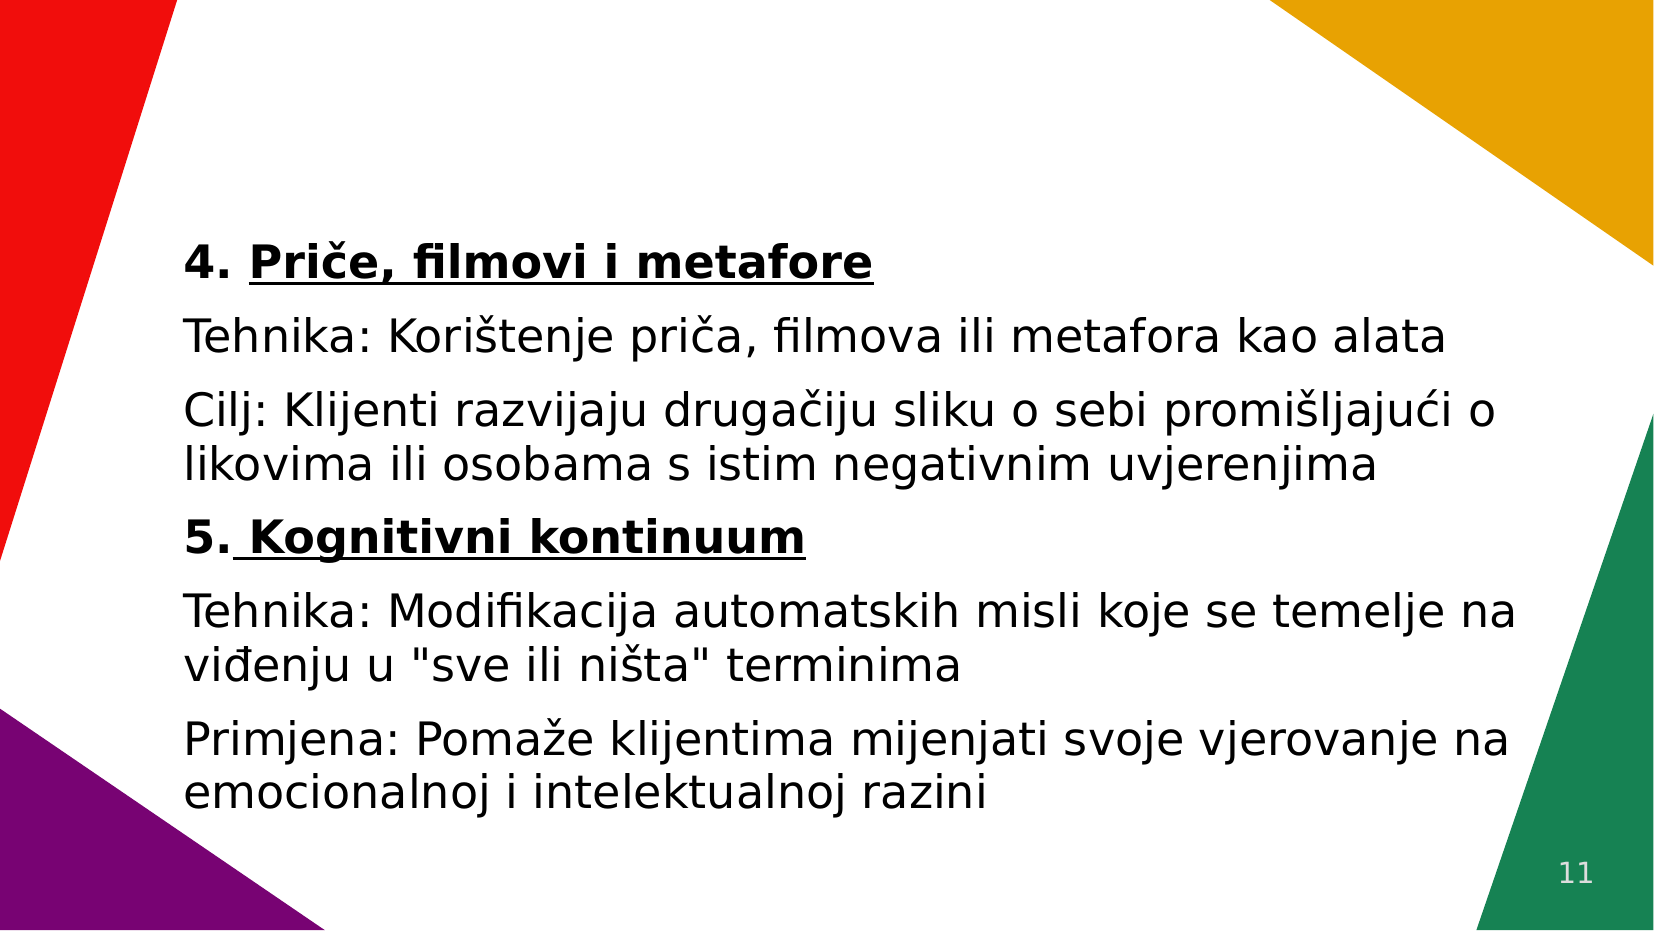

#
4. Priče, filmovi i metafore
Tehnika: Korištenje priča, filmova ili metafora kao alata
Cilj: Klijenti razvijaju drugačiju sliku o sebi promišljajući o likovima ili osobama s istim negativnim uvjerenjima
5. Kognitivni kontinuum
Tehnika: Modifikacija automatskih misli koje se temelje na viđenju u "sve ili ništa" terminima
Primjena: Pomaže klijentima mijenjati svoje vjerovanje na emocionalnoj i intelektualnoj razini
11